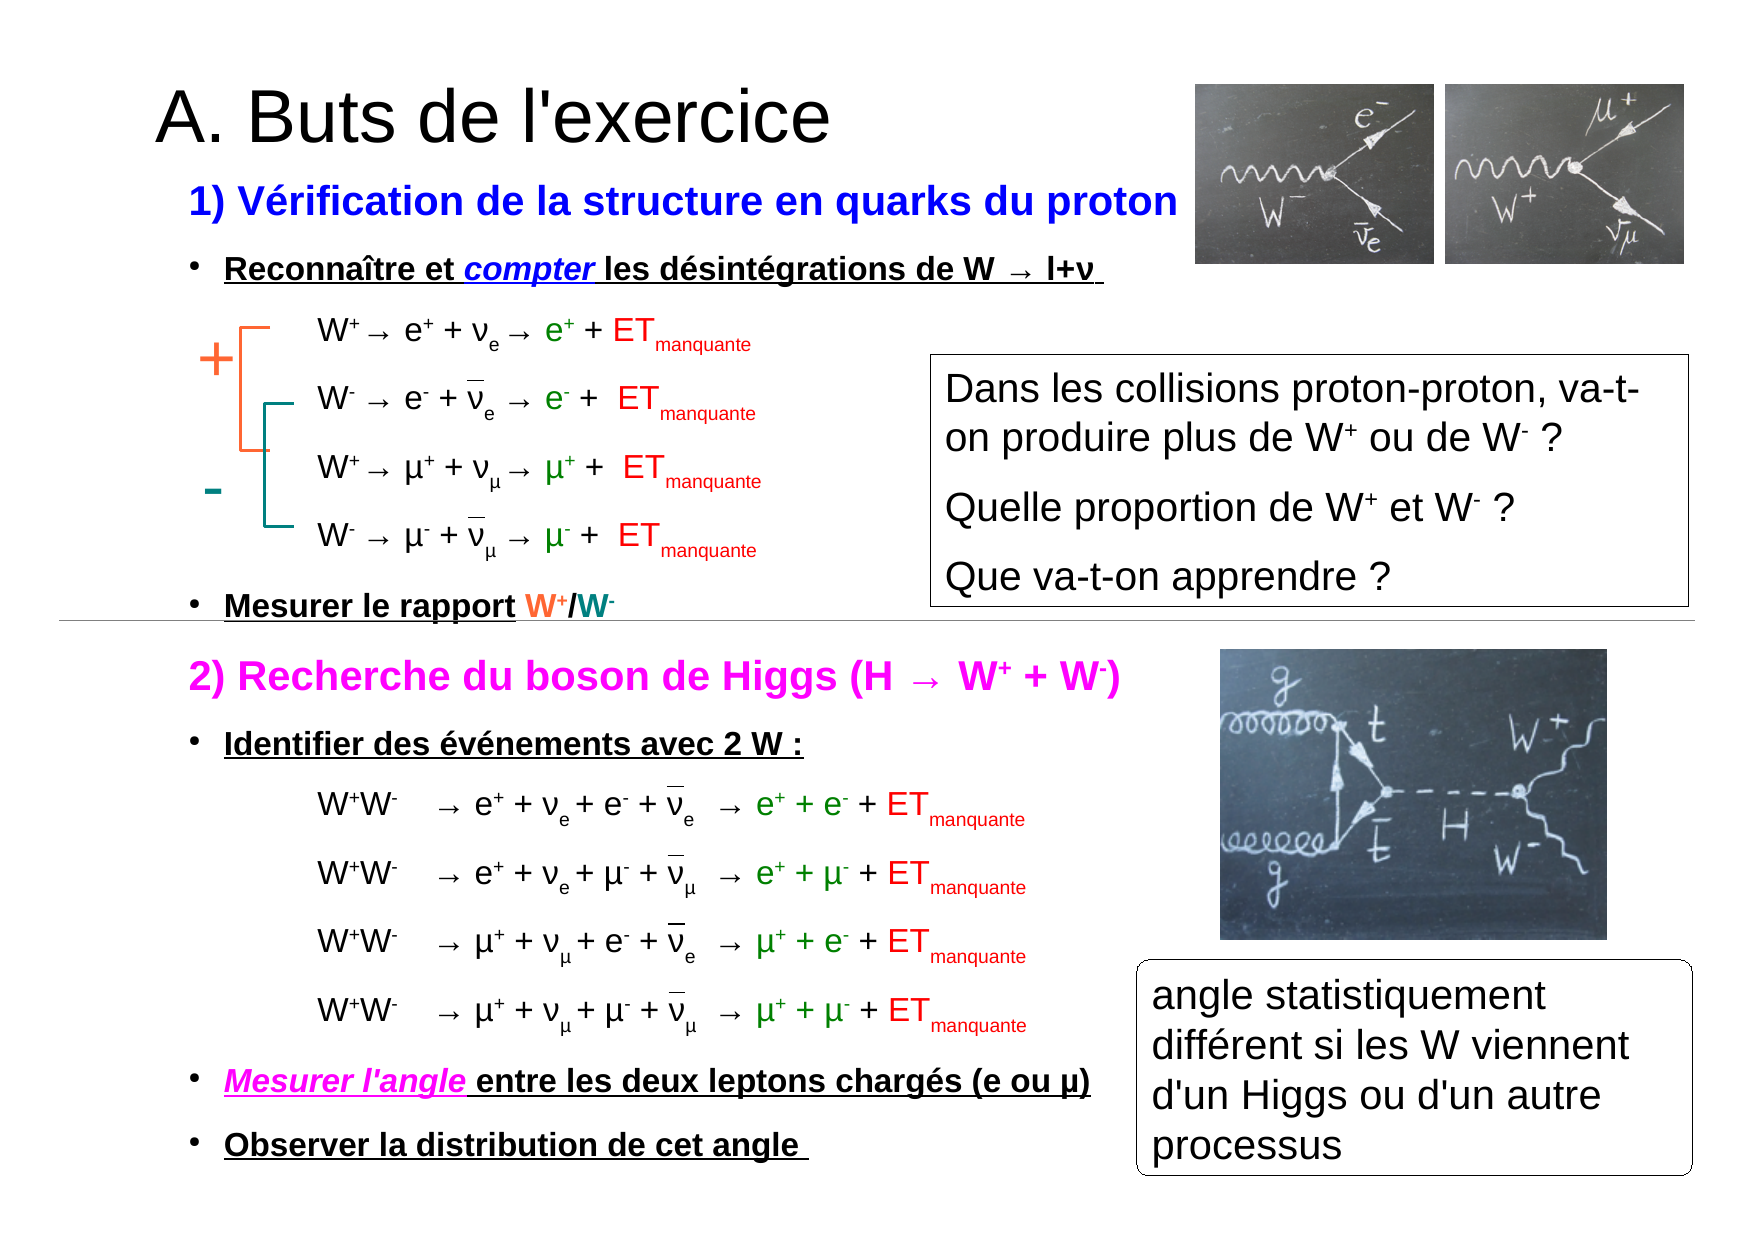

# A. Buts de l'exercice
1) Vérification de la structure en quarks du proton
Reconnaître et compter les désintégrations de W → l+ν
 W+	→ e+ + νe	→ e+ + ETmanquante
 W-	→ e- + νe	→ e- + ETmanquante
 W+	→ µ+ + νµ	→ µ+ + ETmanquante
 W-	→ µ- + νµ	→ µ- + ETmanquante
Mesurer le rapport W+/W-
2) Recherche du boson de Higgs (H → W+ + W-)
Identifier des événements avec 2 W :
 W+W-	→ e+ + νe + e- + νe	→ e+ + e- + ETmanquante
 W+W-	→ e+ + νe + µ- + νµ	→ e+ + µ- + ETmanquante
 W+W-	→ µ+ + νµ + e- + νe	→ µ+ + e- + ETmanquante
 W+W-	→ µ+ + νµ + µ- + νµ	→ µ+ + µ- + ETmanquante
Mesurer l'angle entre les deux leptons chargés (e ou µ)
Observer la distribution de cet angle
+
Dans les collisions proton-proton, va-t-on produire plus de W+ ou de W- ?
Quelle proportion de W+ et W- ?
Que va-t-on apprendre ?
-
angle statistiquement différent si les W viennent d'un Higgs ou d'un autre processus